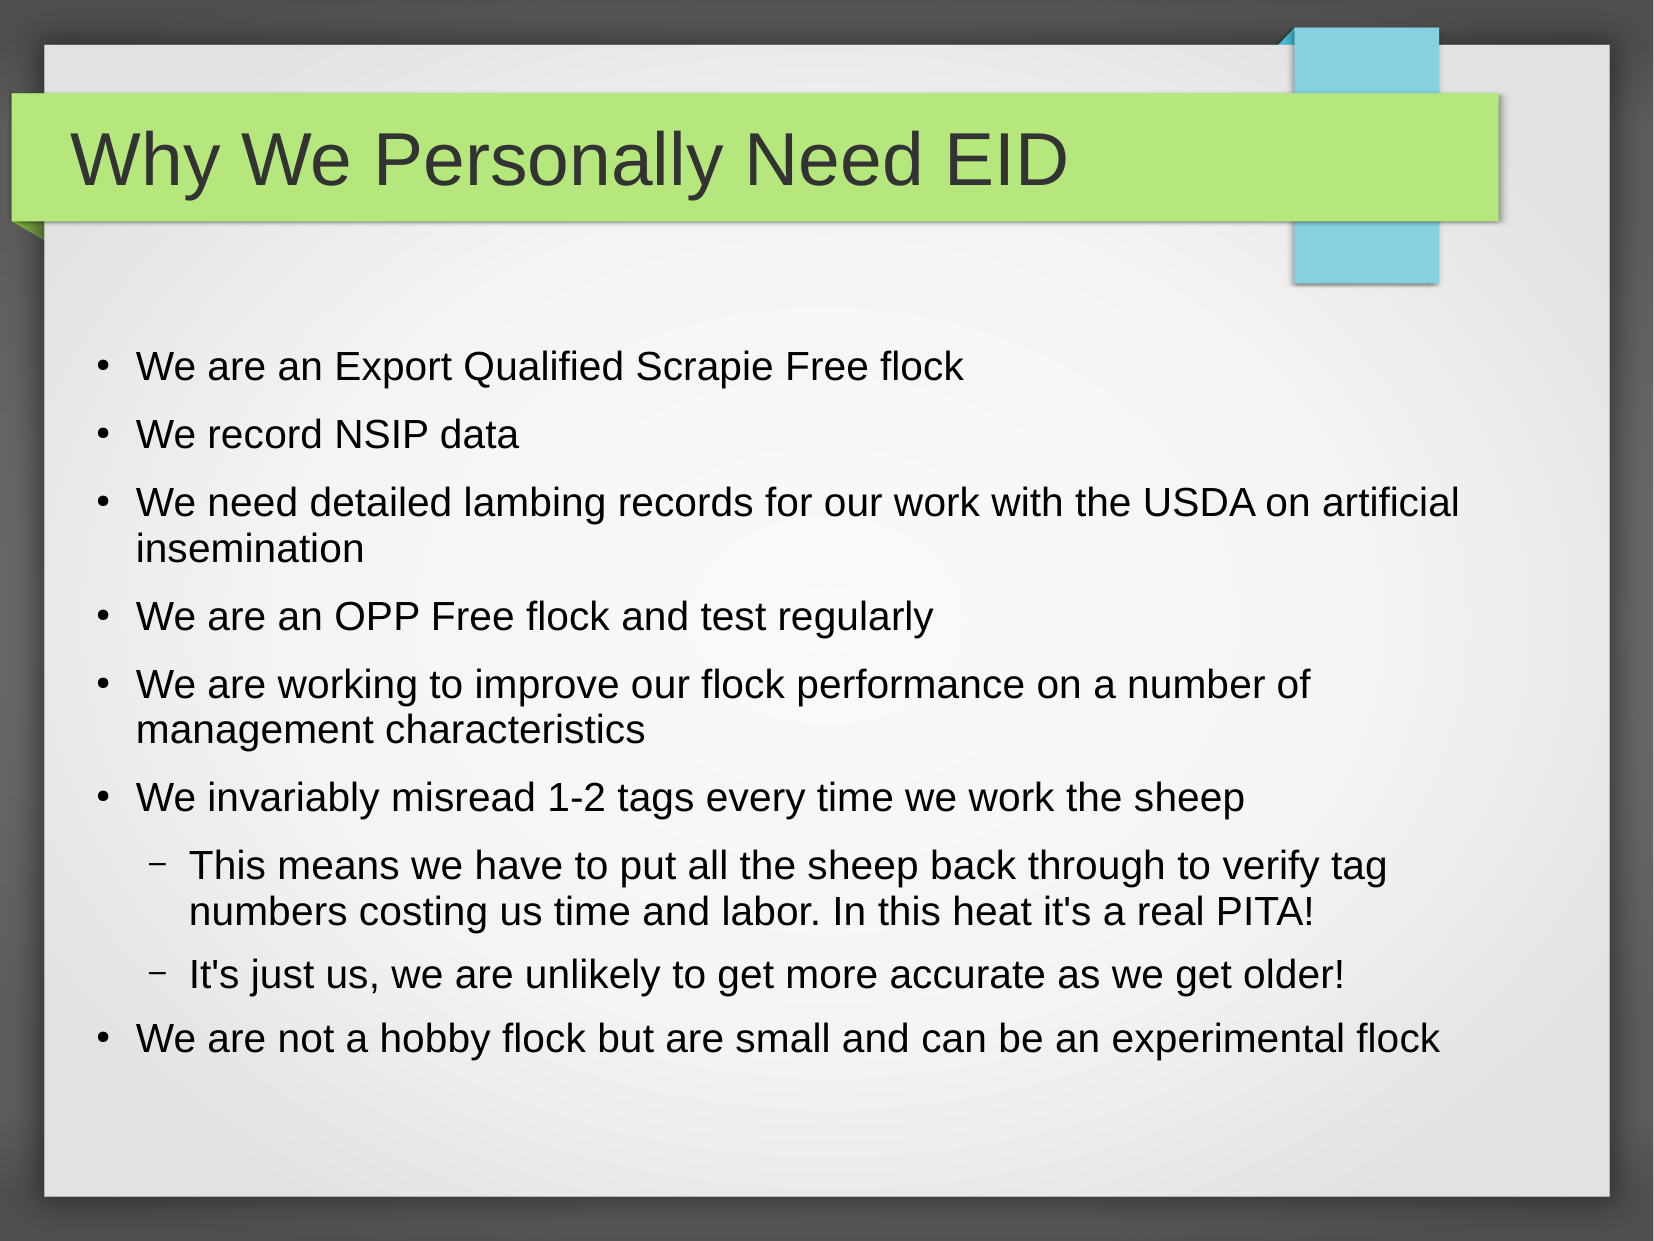

# Why We Personally Need EID
We are an Export Qualified Scrapie Free flock
We record NSIP data
We need detailed lambing records for our work with the USDA on artificial insemination
We are an OPP Free flock and test regularly
We are working to improve our flock performance on a number of management characteristics
We invariably misread 1-2 tags every time we work the sheep
This means we have to put all the sheep back through to verify tag numbers costing us time and labor. In this heat it's a real PITA!
It's just us, we are unlikely to get more accurate as we get older!
We are not a hobby flock but are small and can be an experimental flock